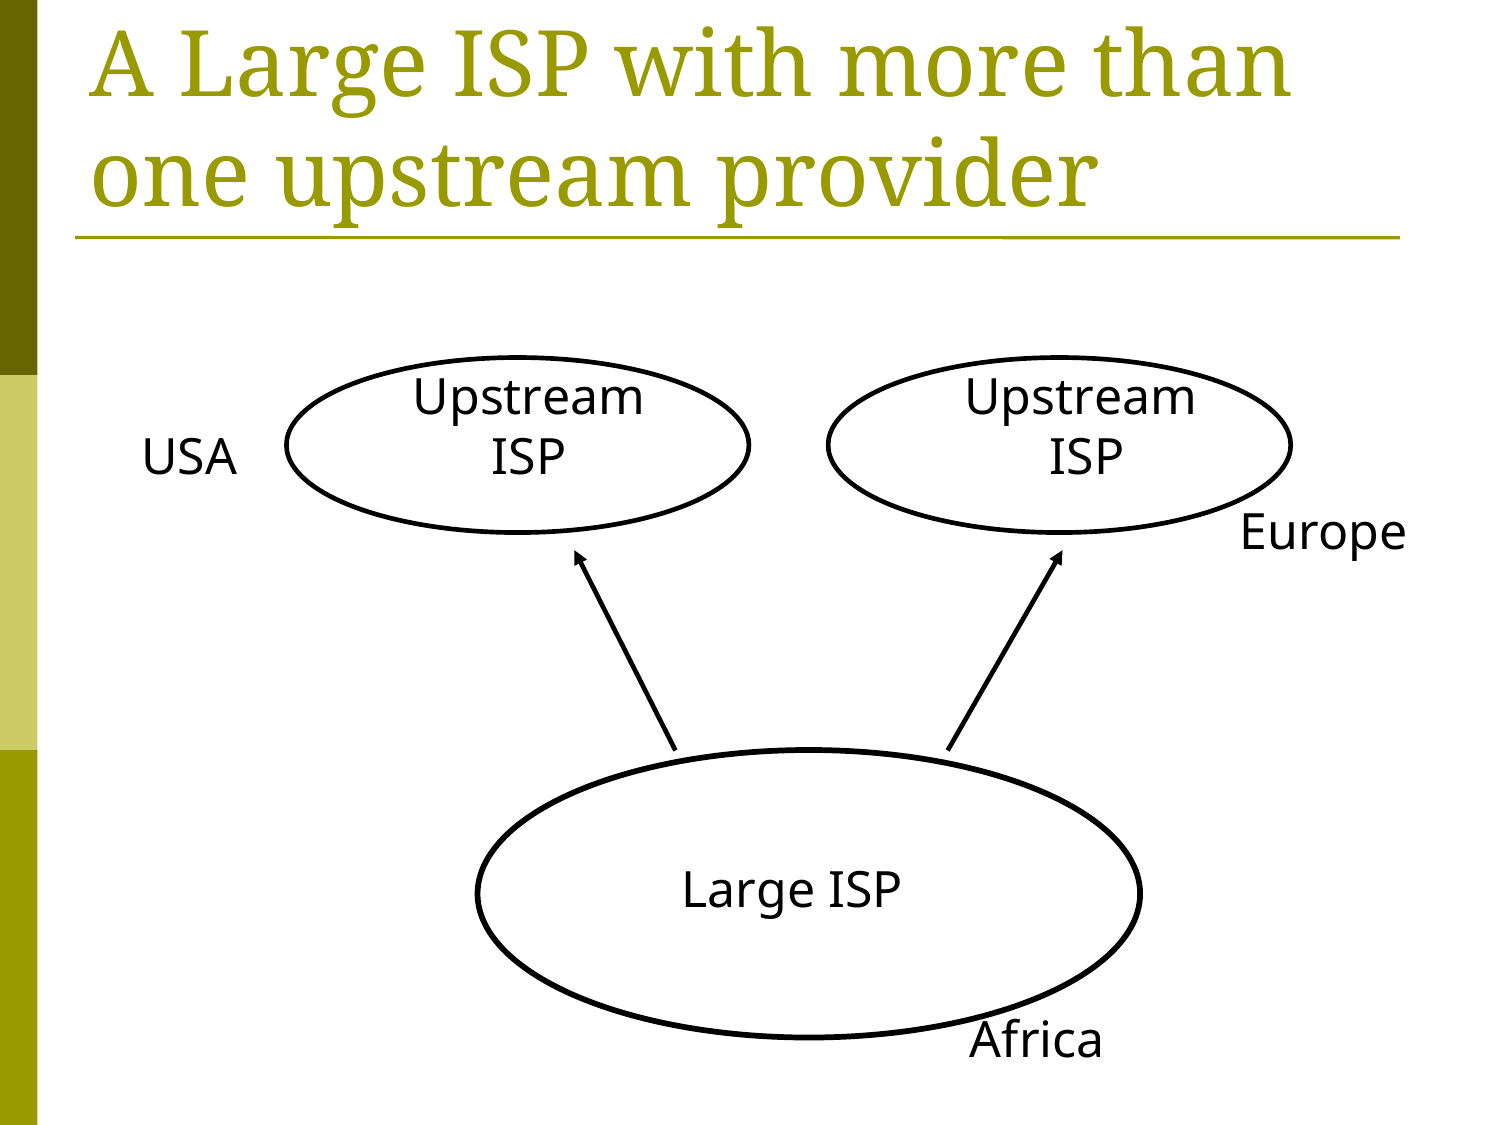

# A Large ISP with more than one upstream provider
Upstream ISP
Upstream ISP
USA
Europe
Large ISP
Africa